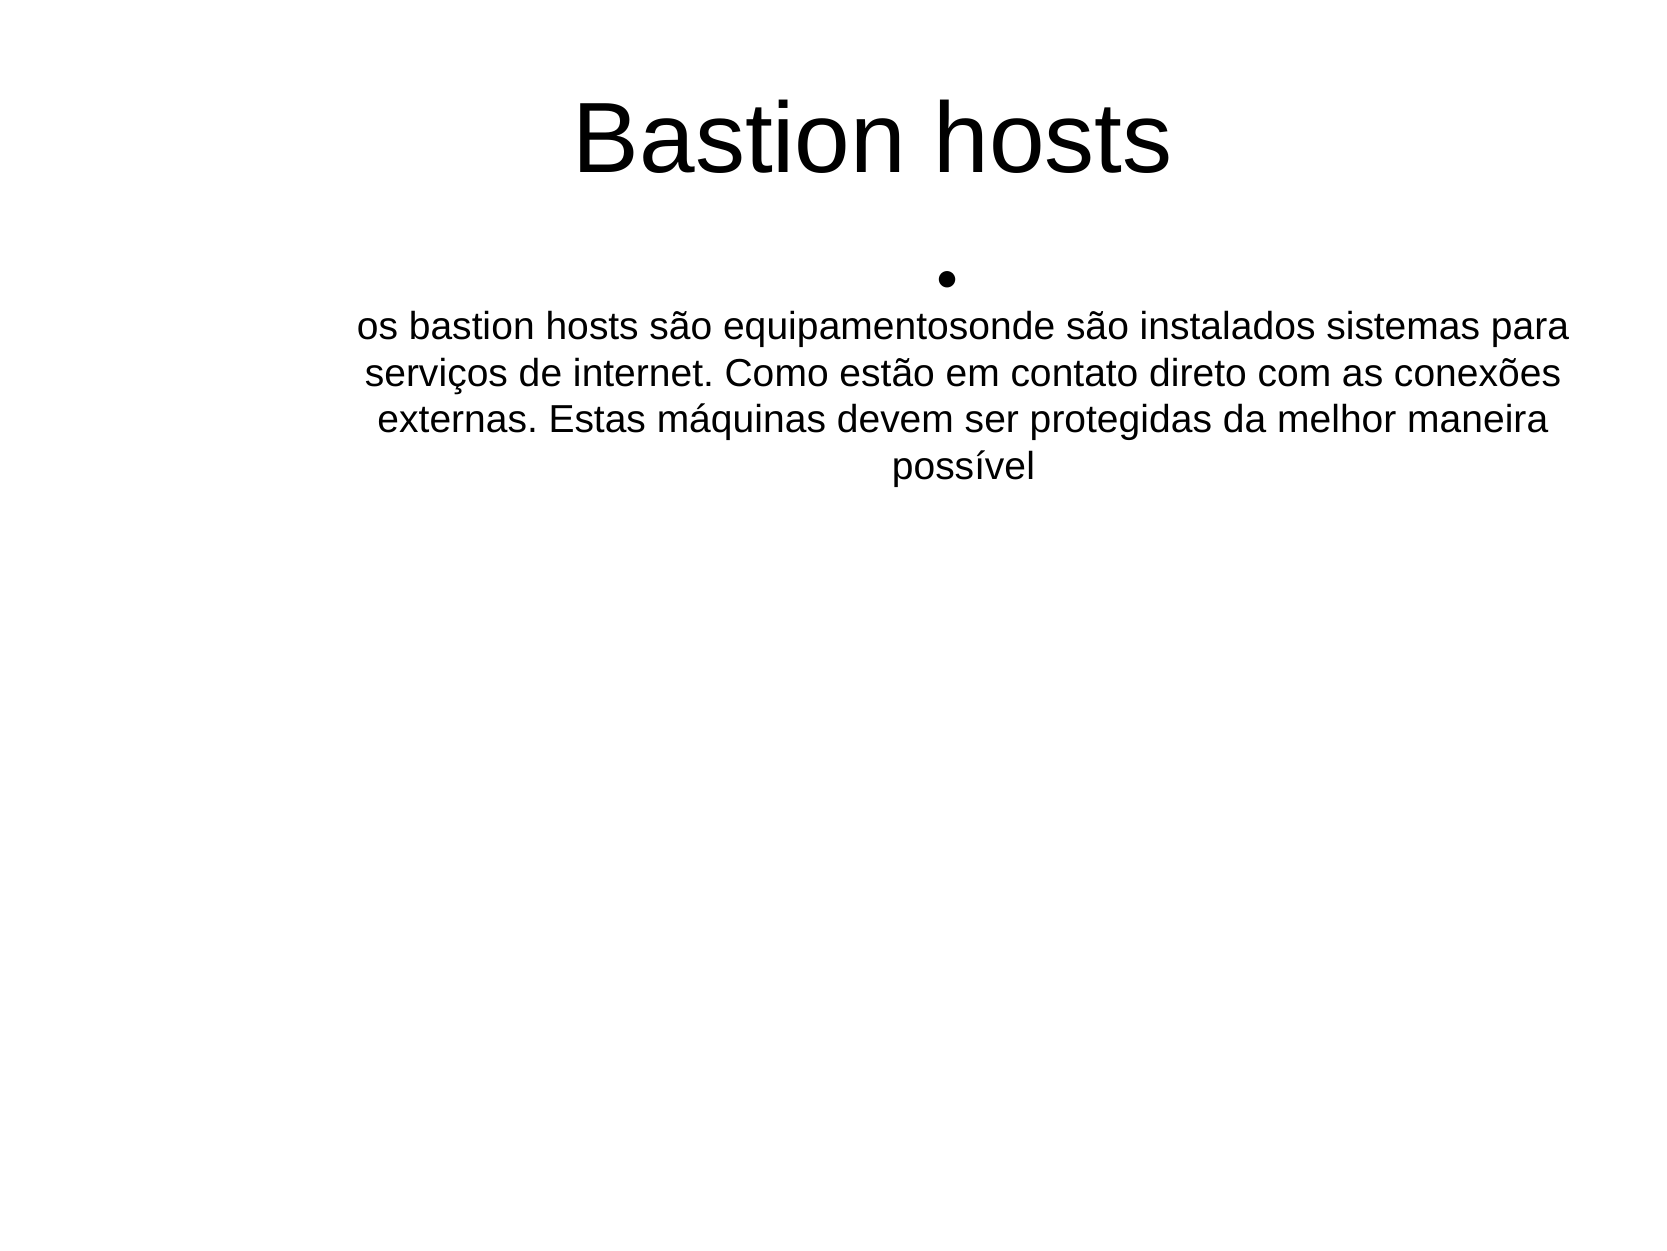

# Bastion hosts
os bastion hosts são equipamentosonde são instalados sistemas para serviços de internet. Como estão em contato direto com as conexões externas. Estas máquinas devem ser protegidas da melhor maneira possível